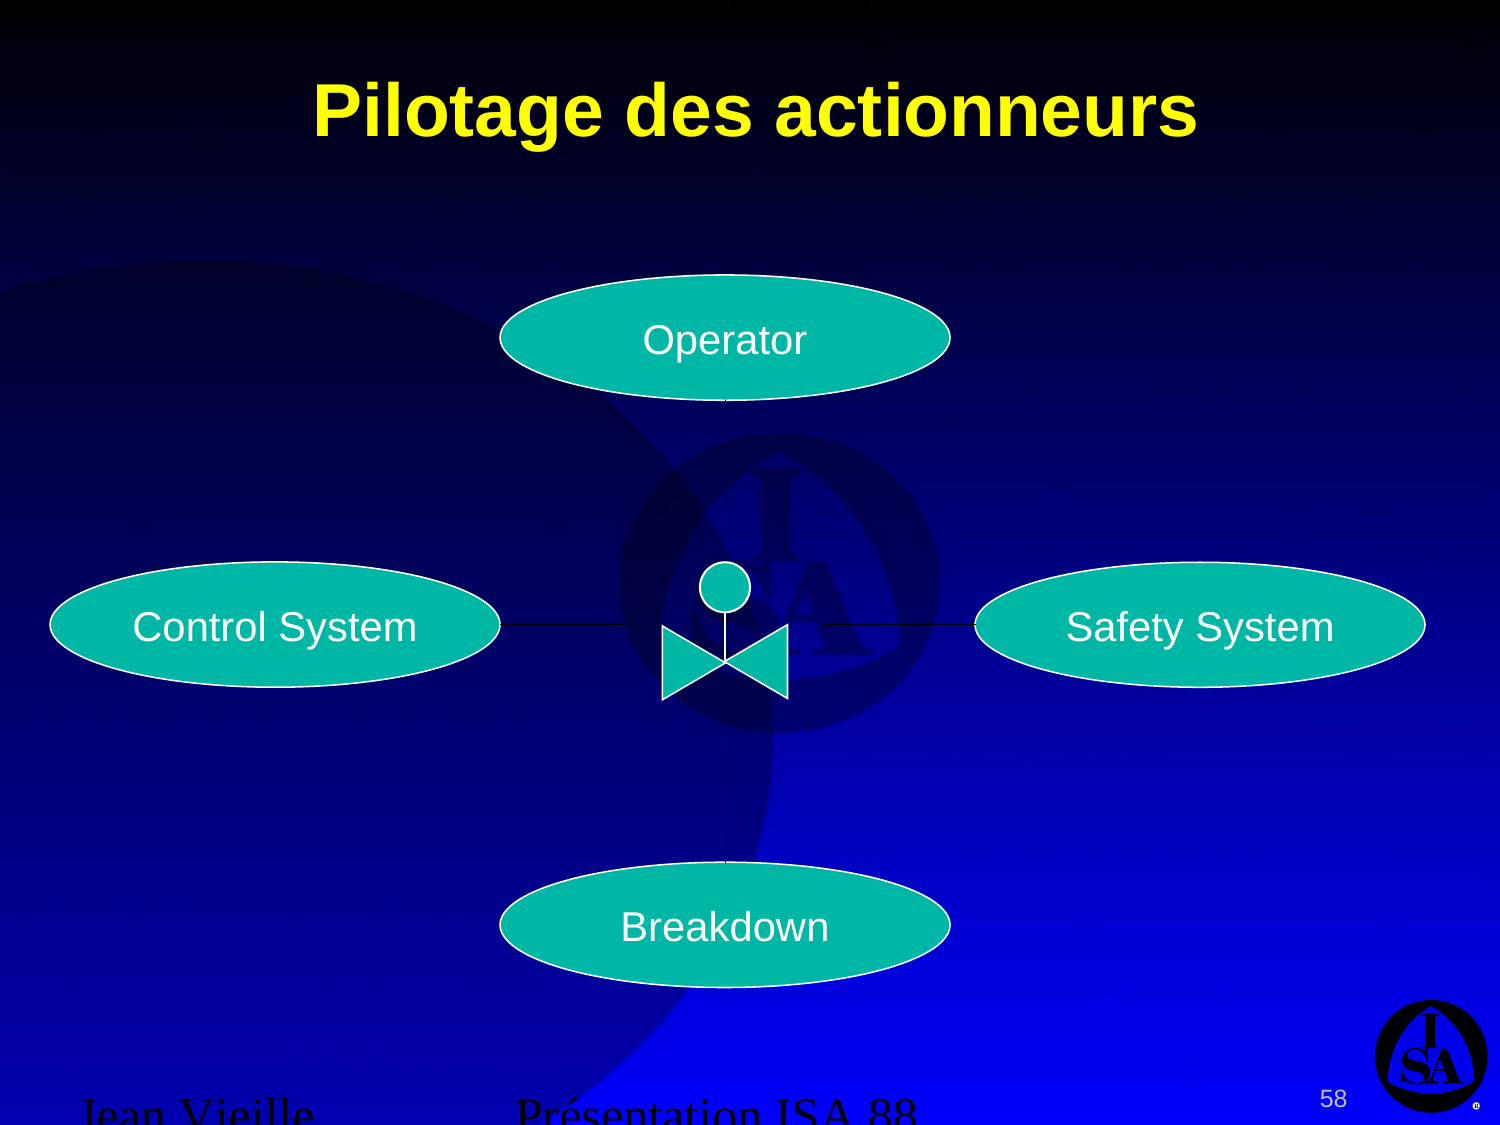

# Pilotage des actionneurs
Operator
Control System
Safety System
Breakdown